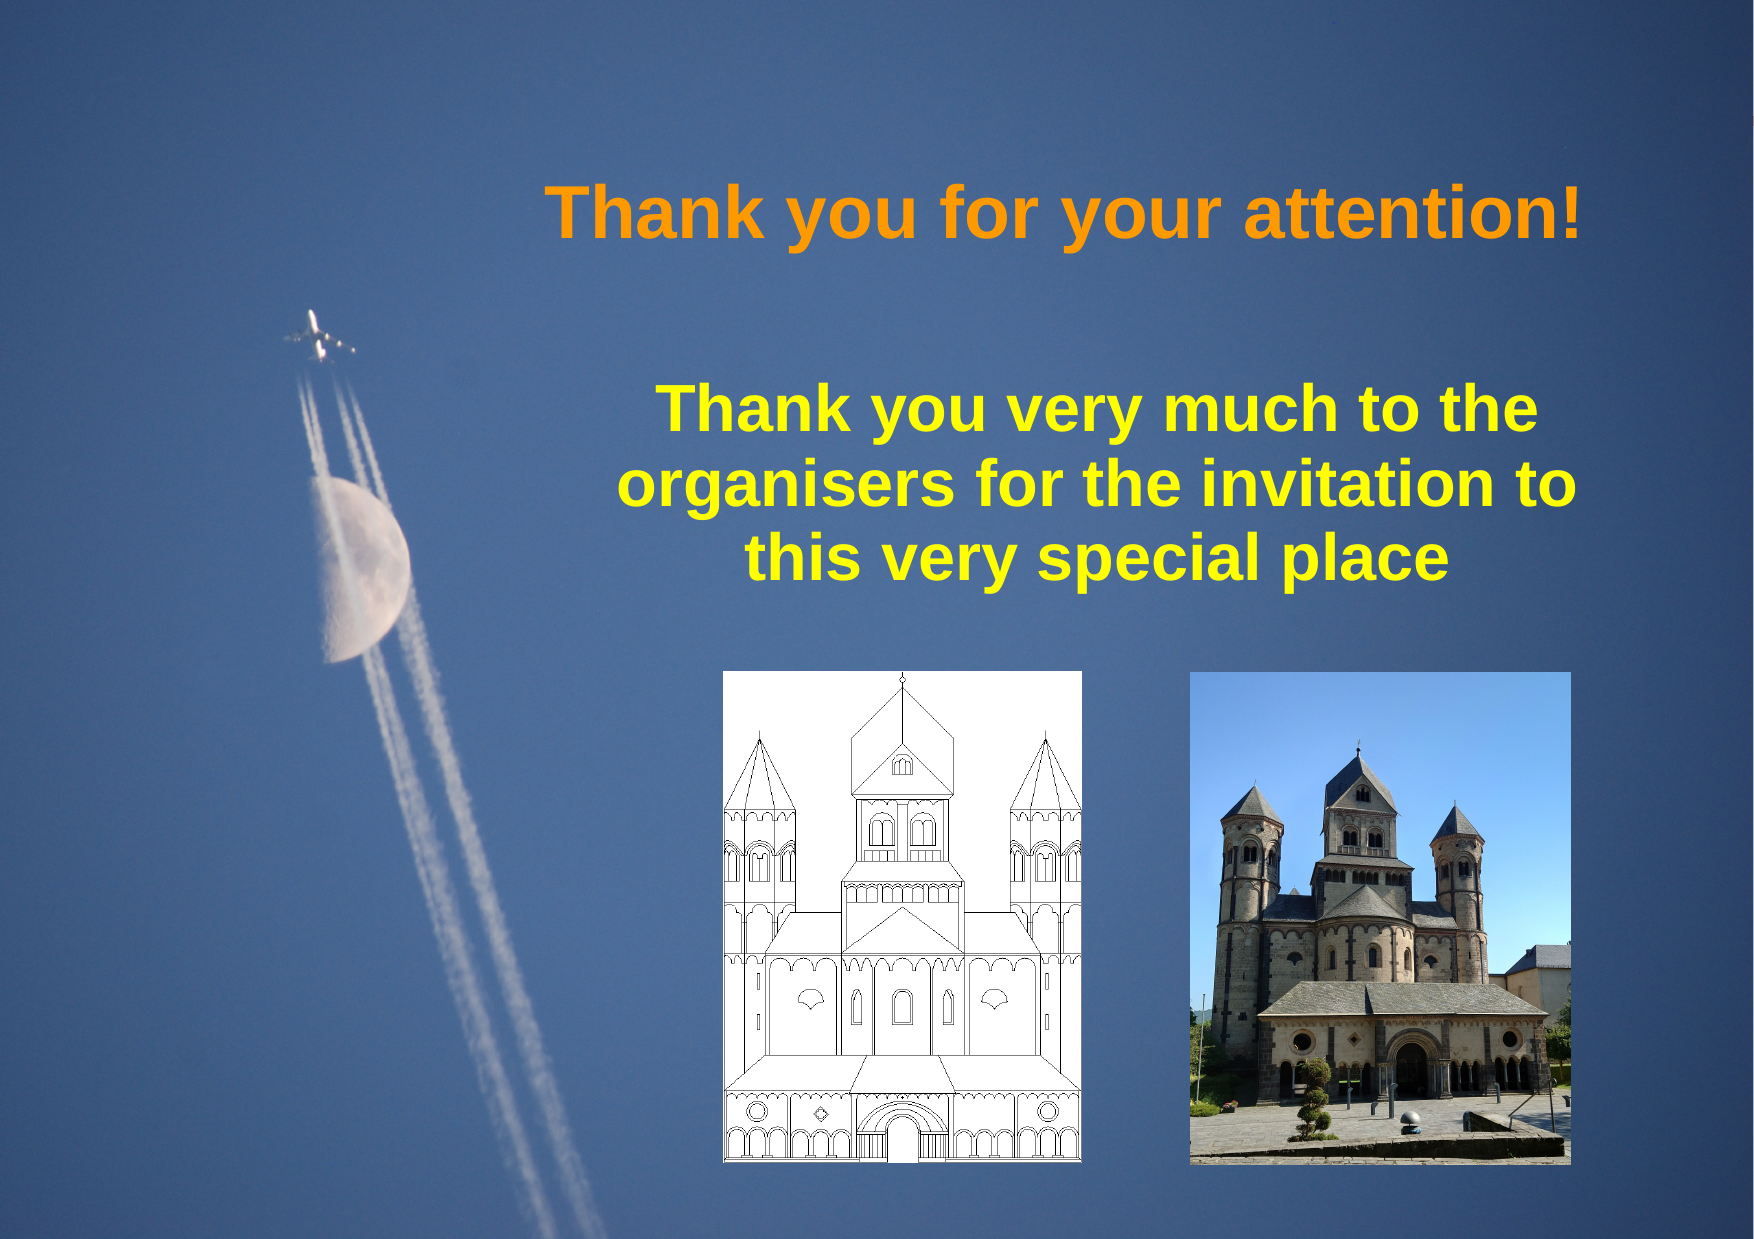

Thank you for your attention!
Thank you very much to the
organisers for the invitation to this very special place